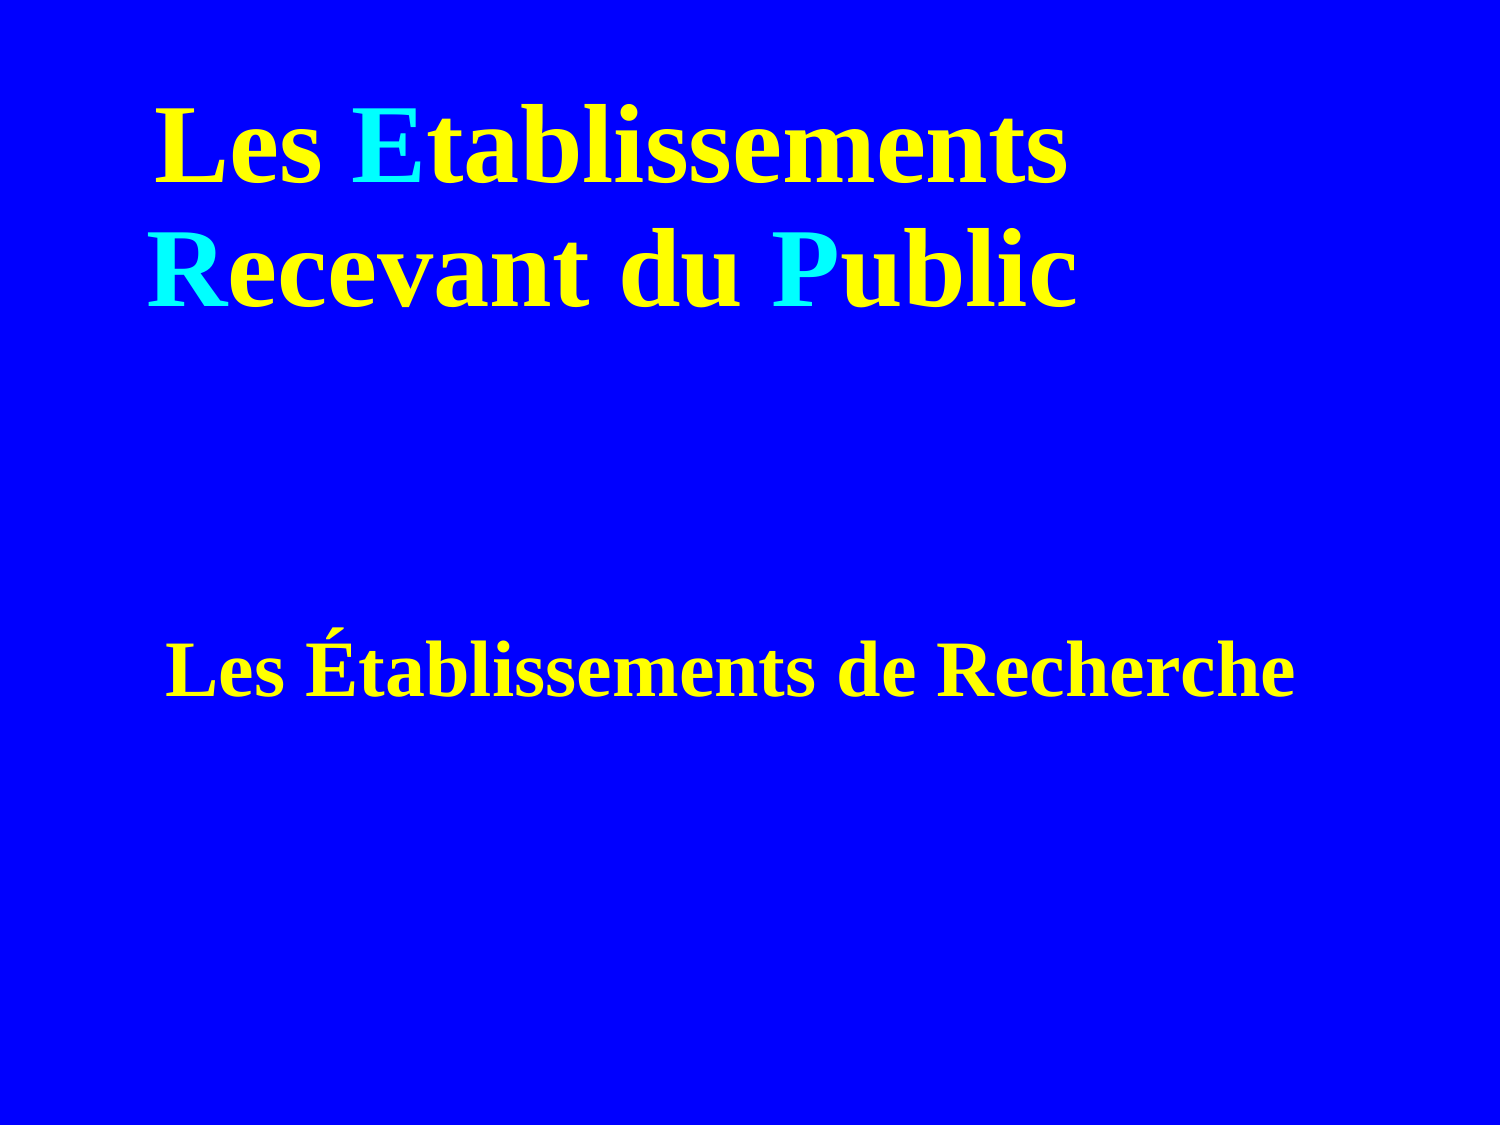

# Les Etablissements Recevant du Public
Les Établissements de Recherche